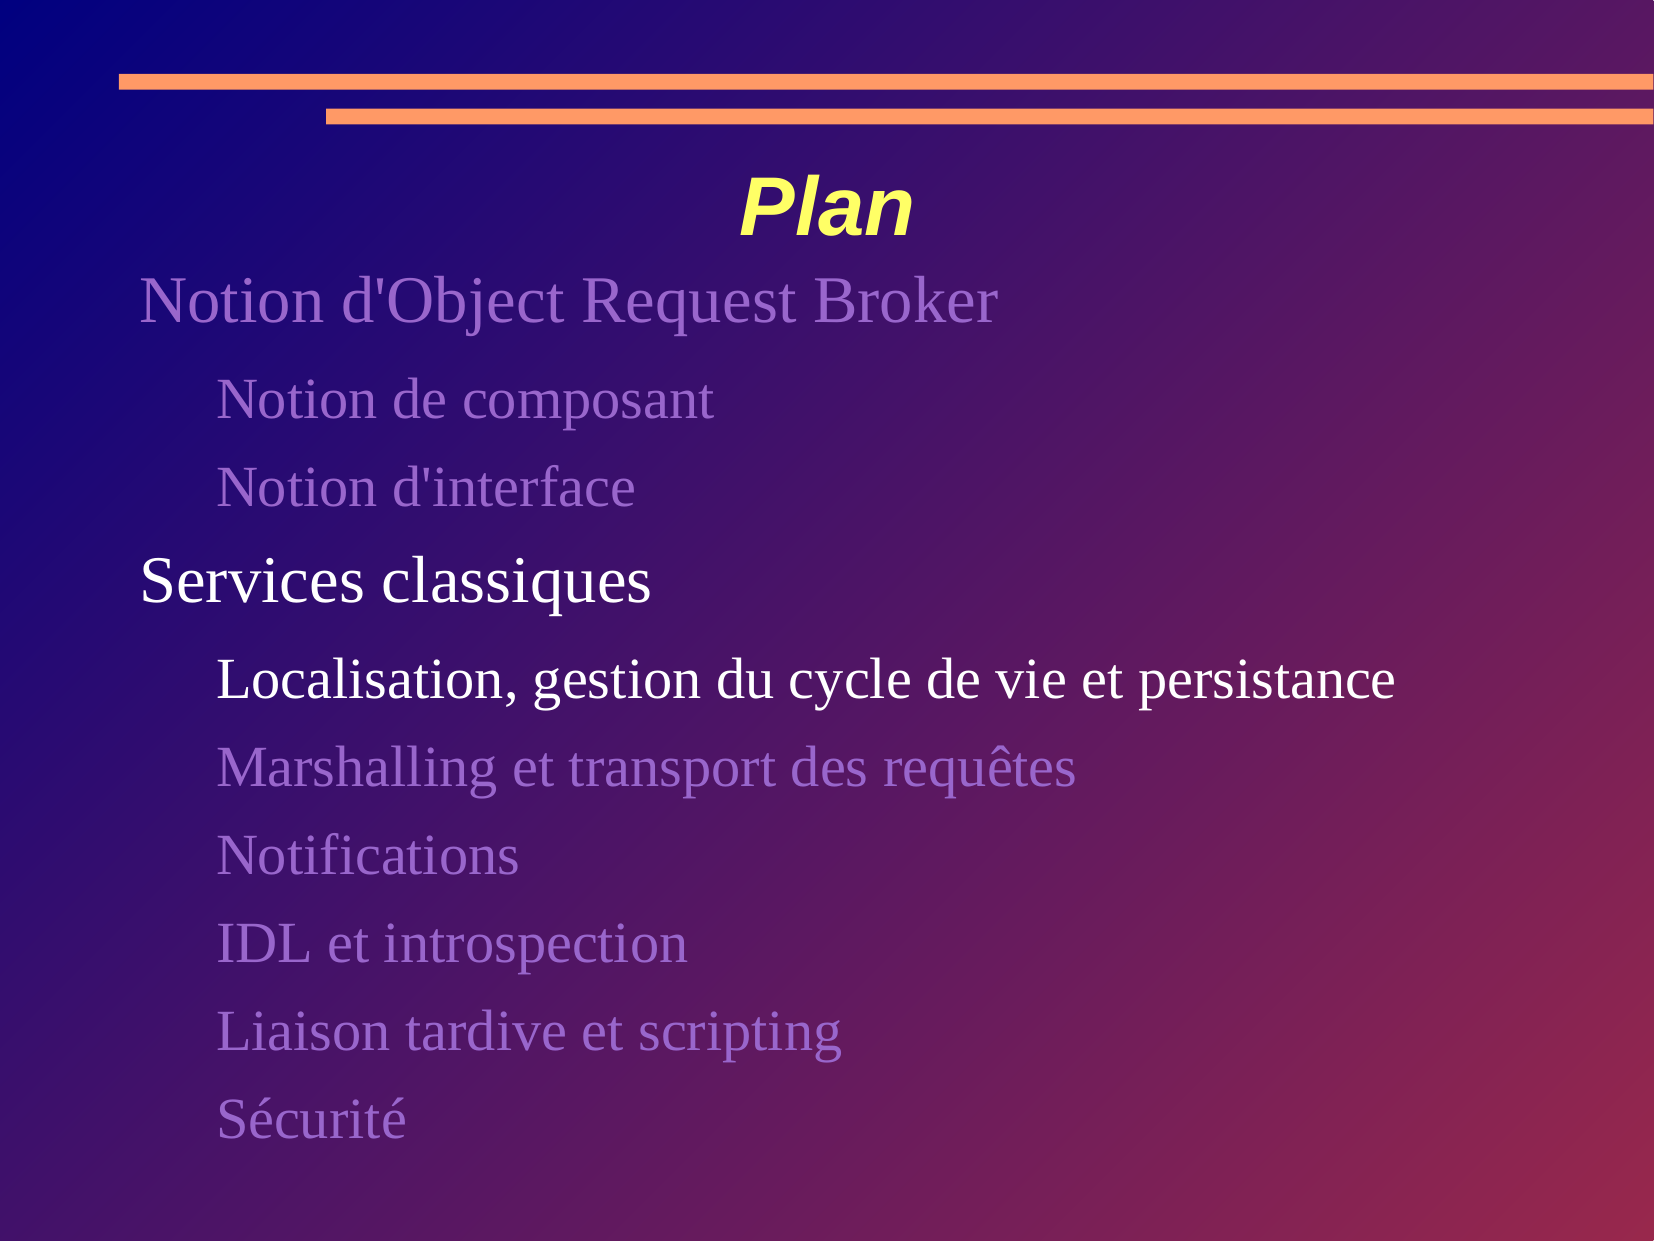

# Plan
Notion d'Object Request Broker
Notion de composant
Notion d'interface
Services classiques
Localisation, gestion du cycle de vie et persistance
Marshalling et transport des requêtes
Notifications
IDL et introspection
Liaison tardive et scripting
Sécurité